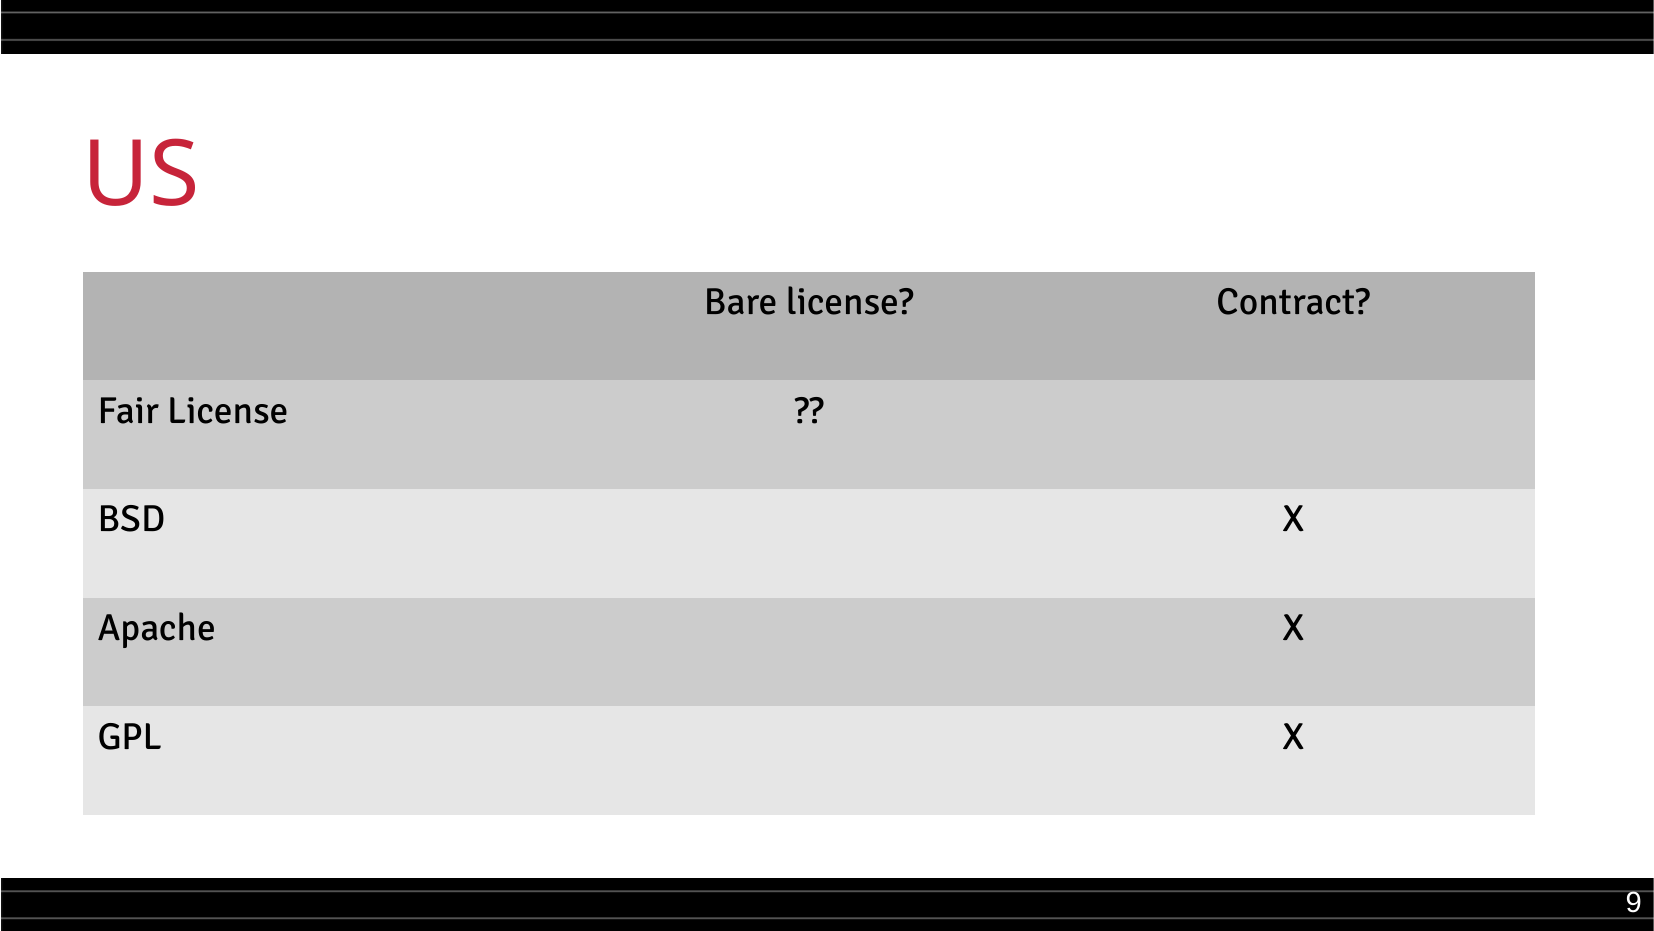

# US
| | Bare license? | Contract? |
| --- | --- | --- |
| Fair License | ?? | |
| BSD | | X |
| Apache | | X |
| GPL | | X |